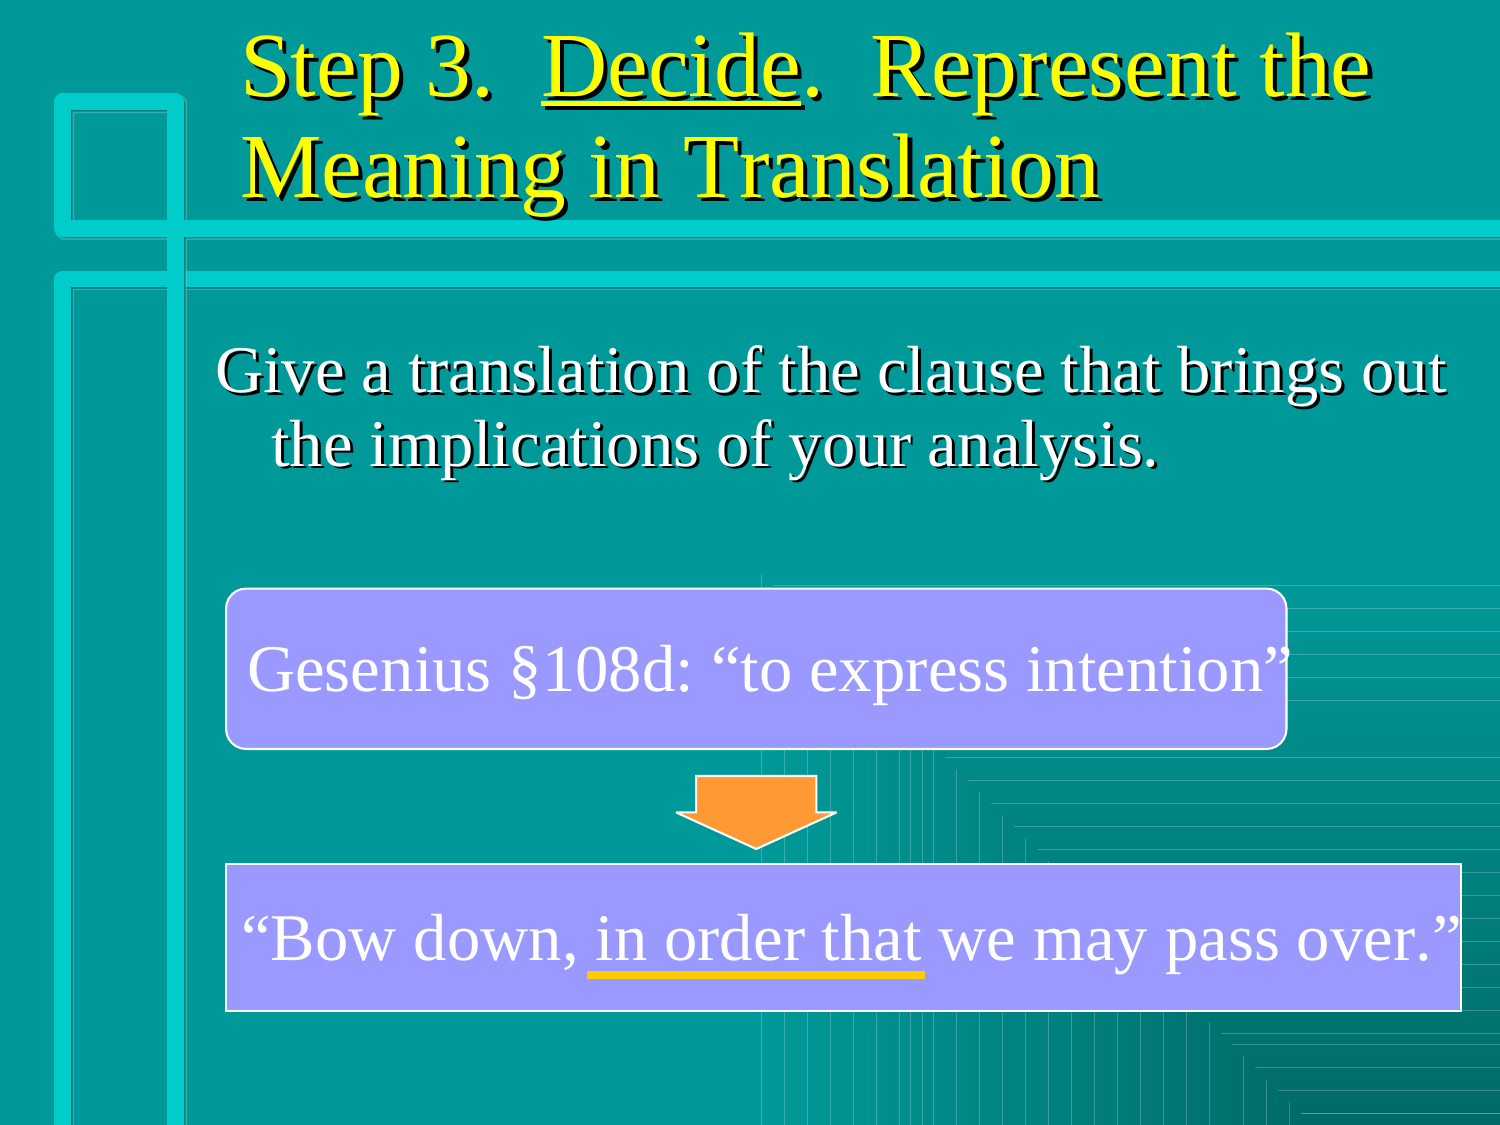

# Step 3. Decide. Represent the Meaning in Translation
Give a translation of the clause that brings out the implications of your analysis.
Gesenius §108d: “to express intention”
“Bow down, in order that we may pass over.”